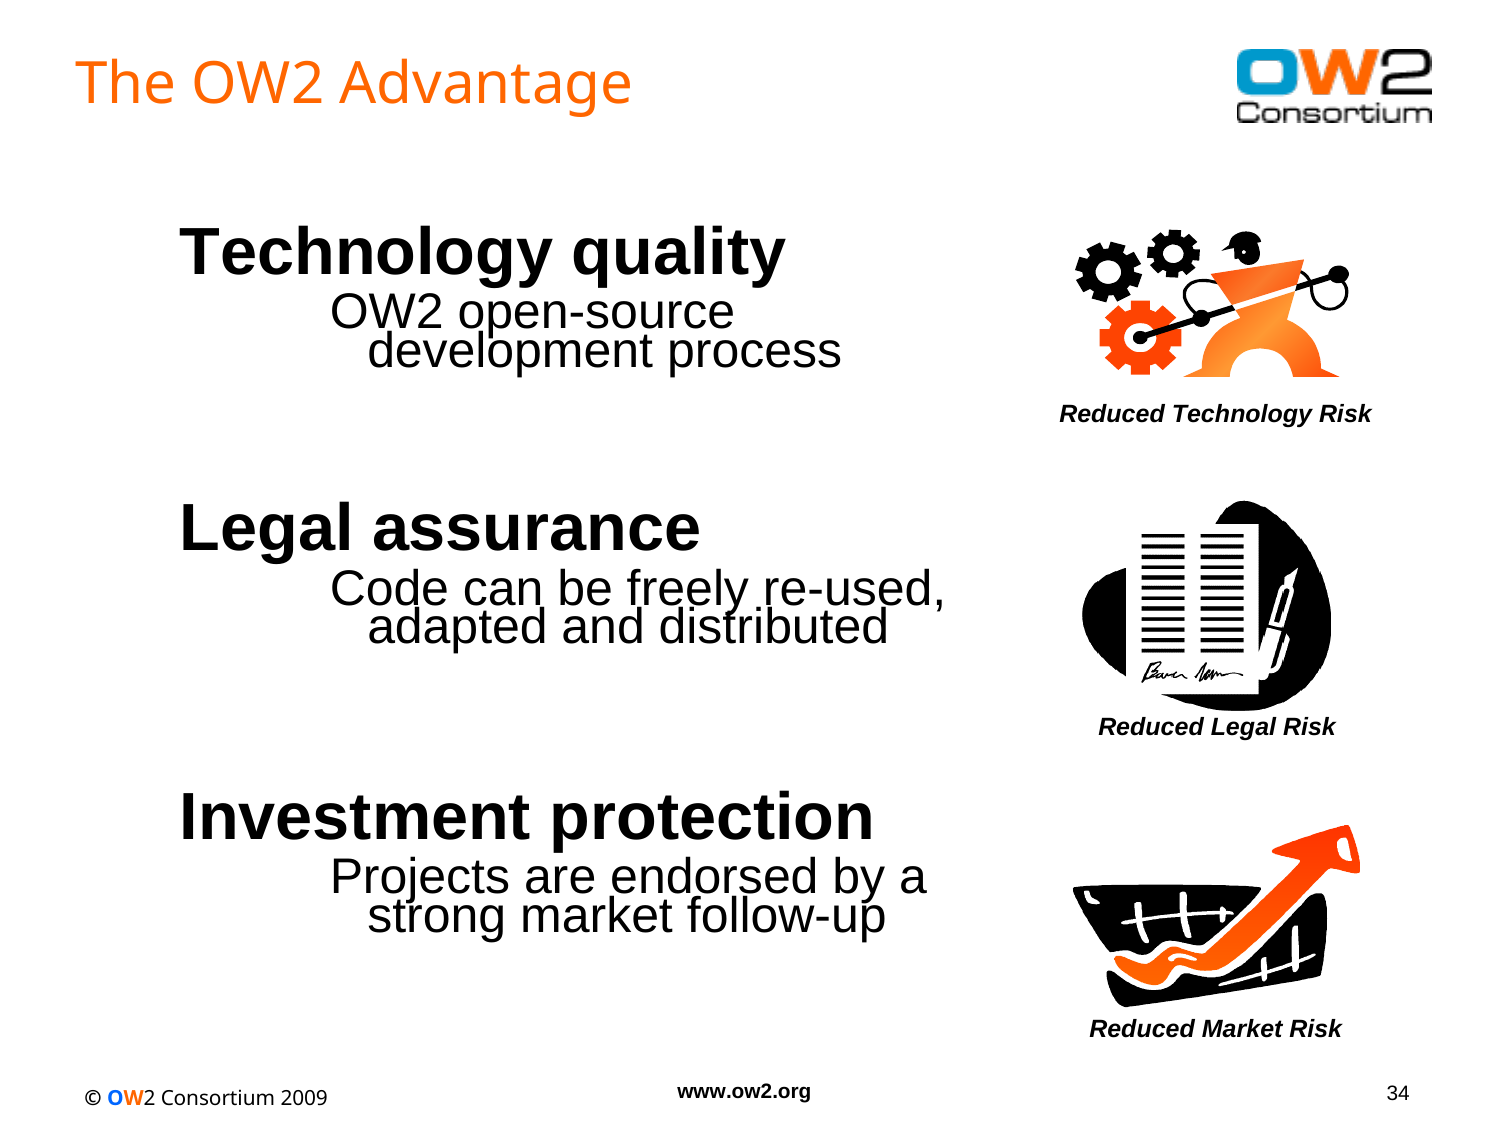

# The OW2 Advantage
Technology quality
OW2 open-source development process
Legal assurance
Code can be freely re-used, adapted and distributed
Investment protection
Projects are endorsed by a strong market follow-up
Reduced Technology Risk
Reduced Legal Risk
Reduced Market Risk
34